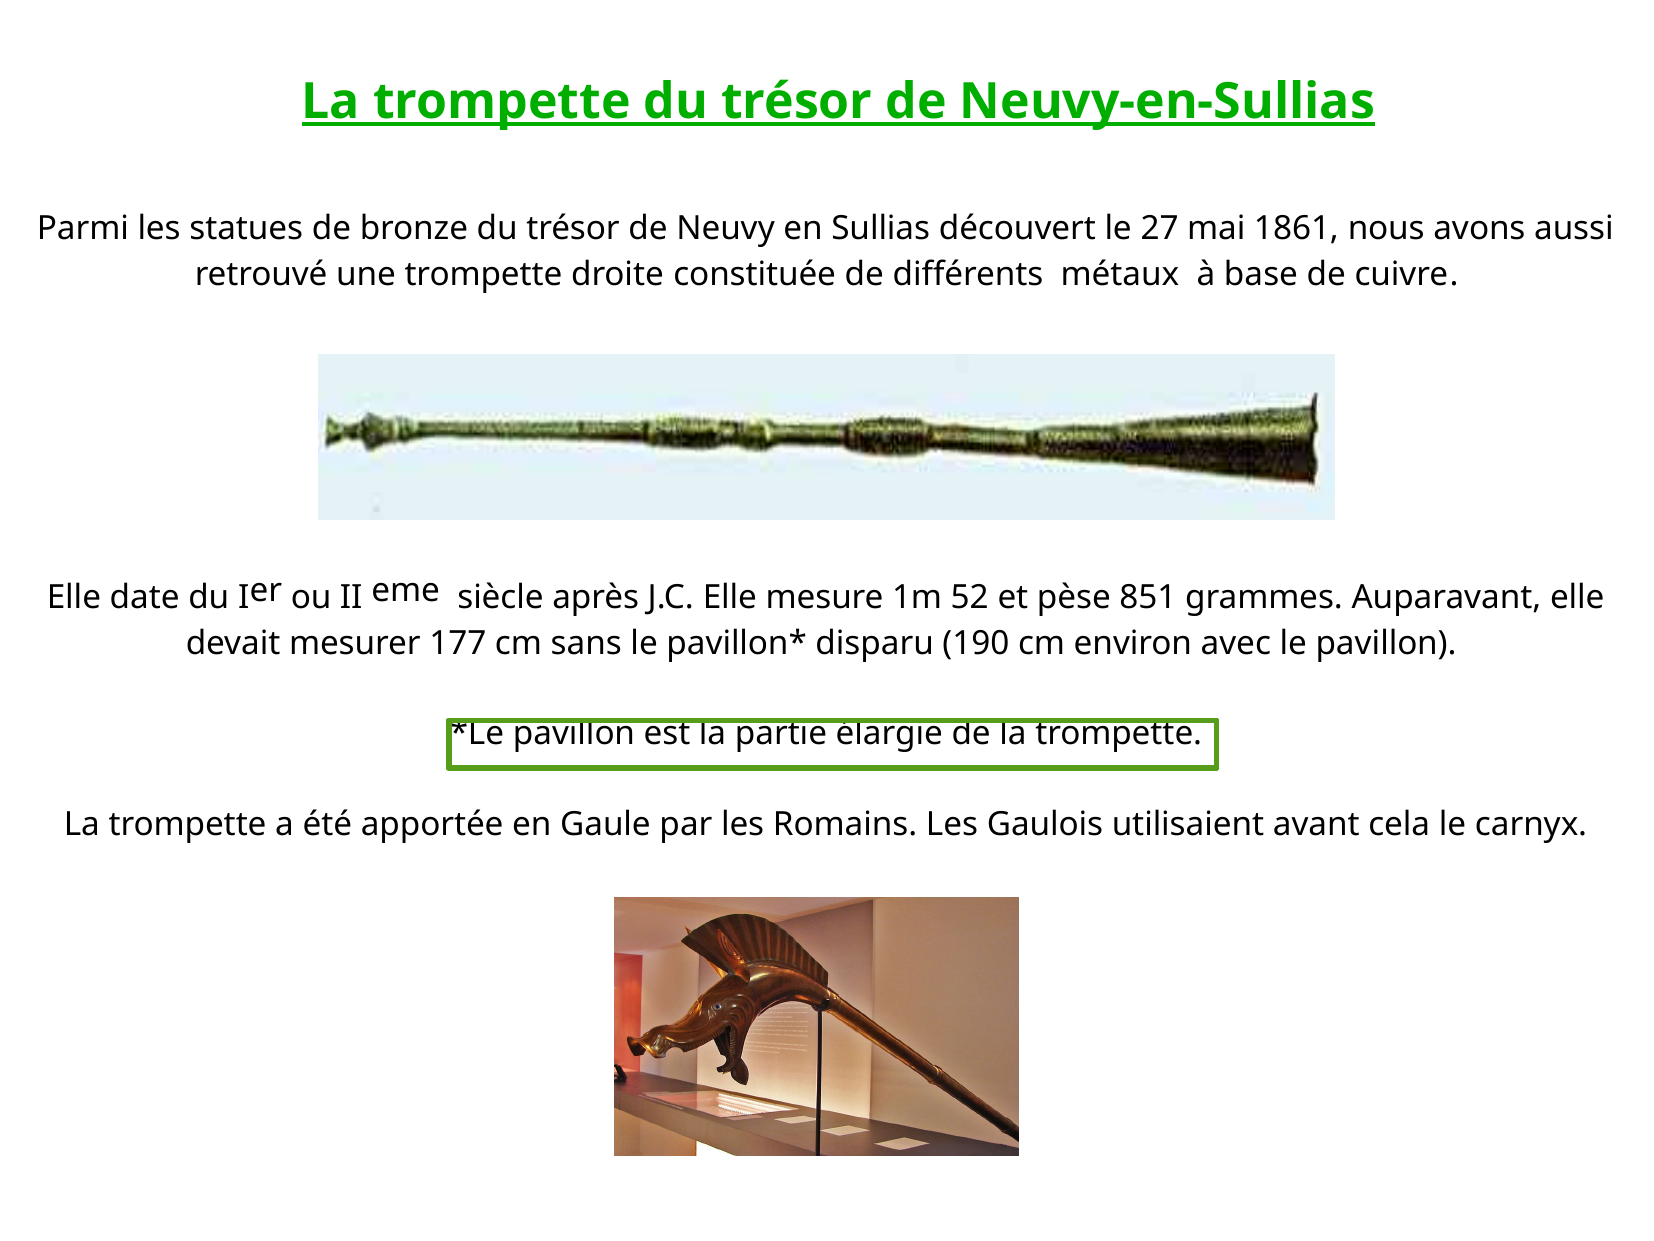

La trompette du trésor de Neuvy-en-Sullias
Parmi les statues de bronze du trésor de Neuvy en Sullias découvert le 27 mai 1861, nous avons aussi retrouvé une trompette droite constituée de différents métaux à base de cuivre.
Elle date du Ier ou II eme siècle après J.C. Elle mesure 1m 52 et pèse 851 grammes. Auparavant, elle devait mesurer 177 cm sans le pavillon* disparu (190 cm environ avec le pavillon).
*Le pavillon est la partie élargie de la trompette.
La trompette a été apportée en Gaule par les Romains. Les Gaulois utilisaient avant cela le carnyx.
..